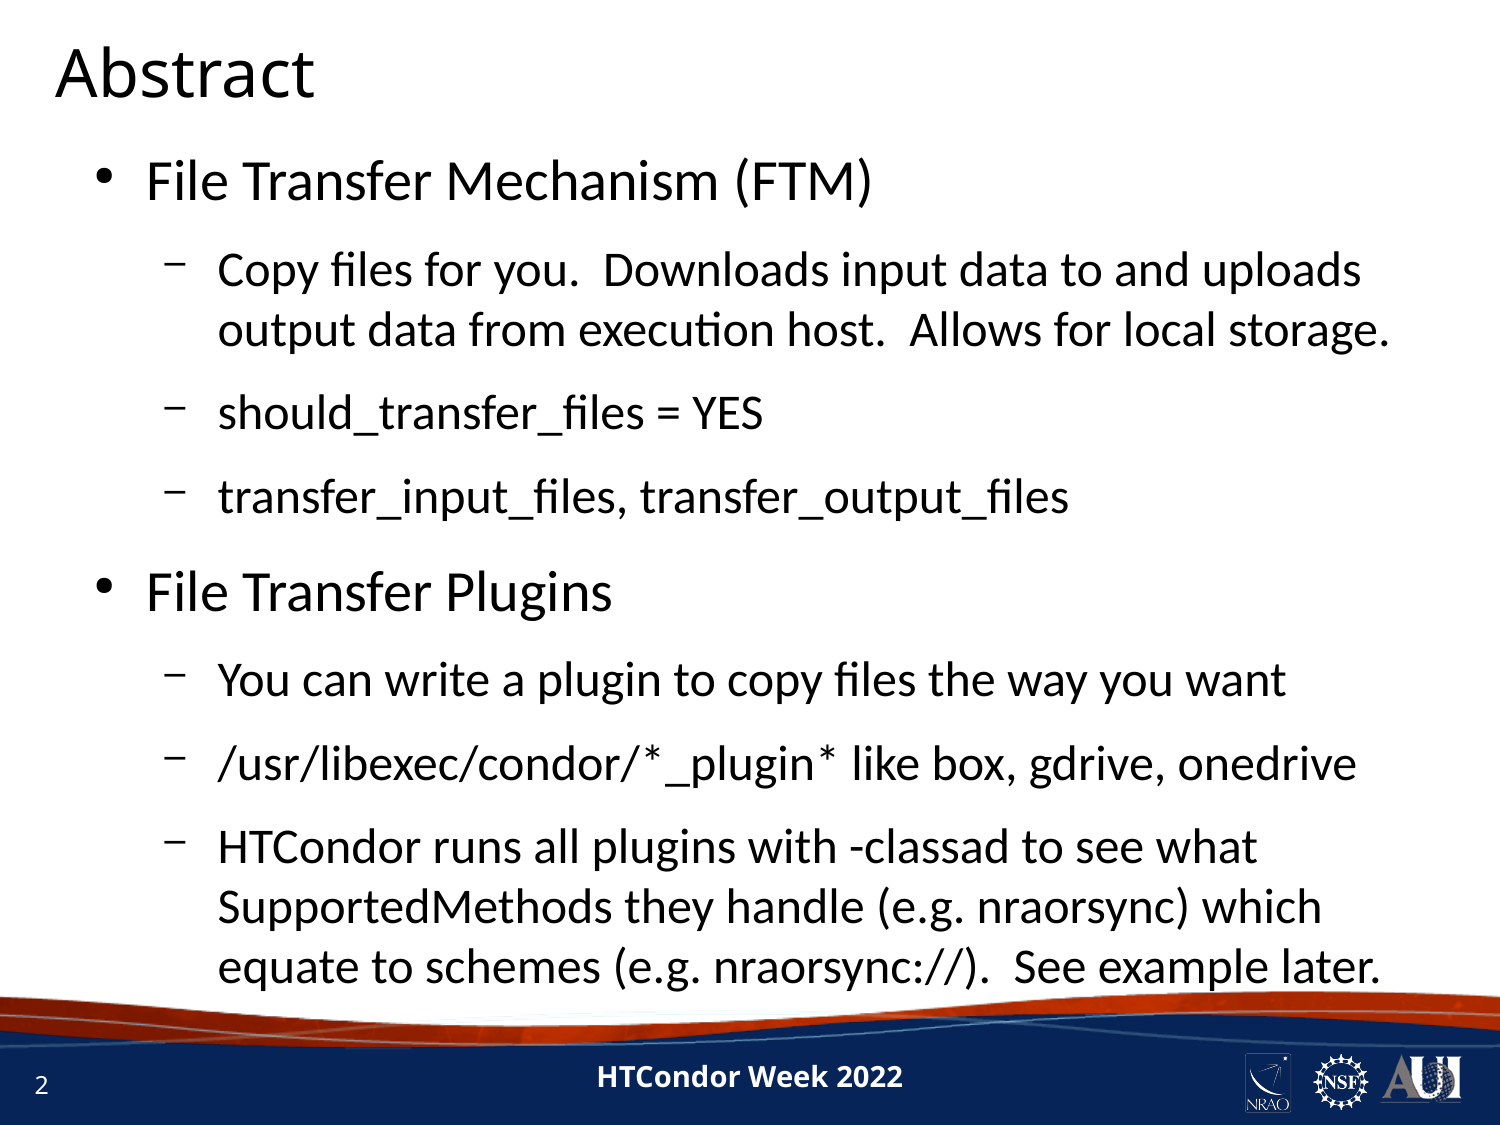

# Abstract
File Transfer Mechanism (FTM)
Copy files for you. Downloads input data to and uploads output data from execution host. Allows for local storage.
should_transfer_files = YES
transfer_input_files, transfer_output_files
File Transfer Plugins
You can write a plugin to copy files the way you want
/usr/libexec/condor/*_plugin* like box, gdrive, onedrive
HTCondor runs all plugins with -classad to see what SupportedMethods they handle (e.g. nraorsync) which equate to schemes (e.g. nraorsync://). See example later.